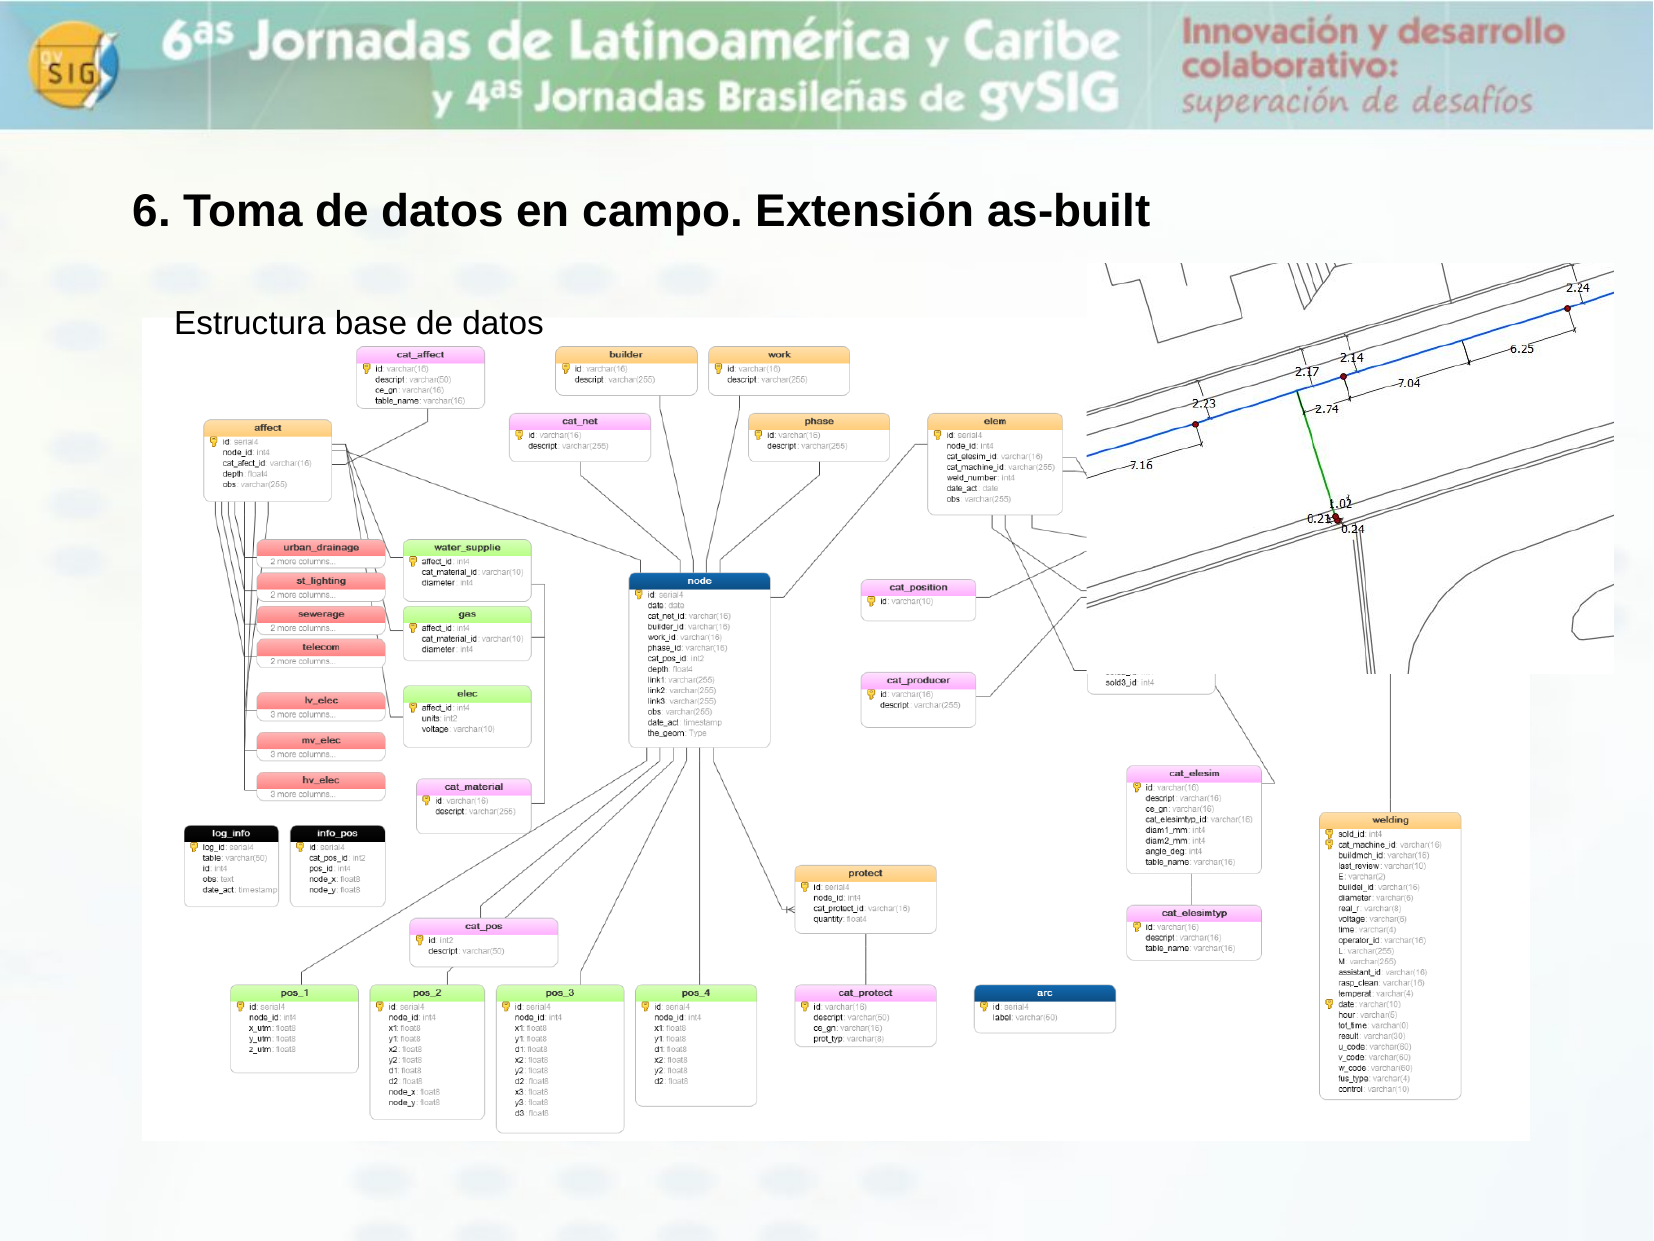

6. Toma de datos en campo. Extensión as-built
Estructura base de datos